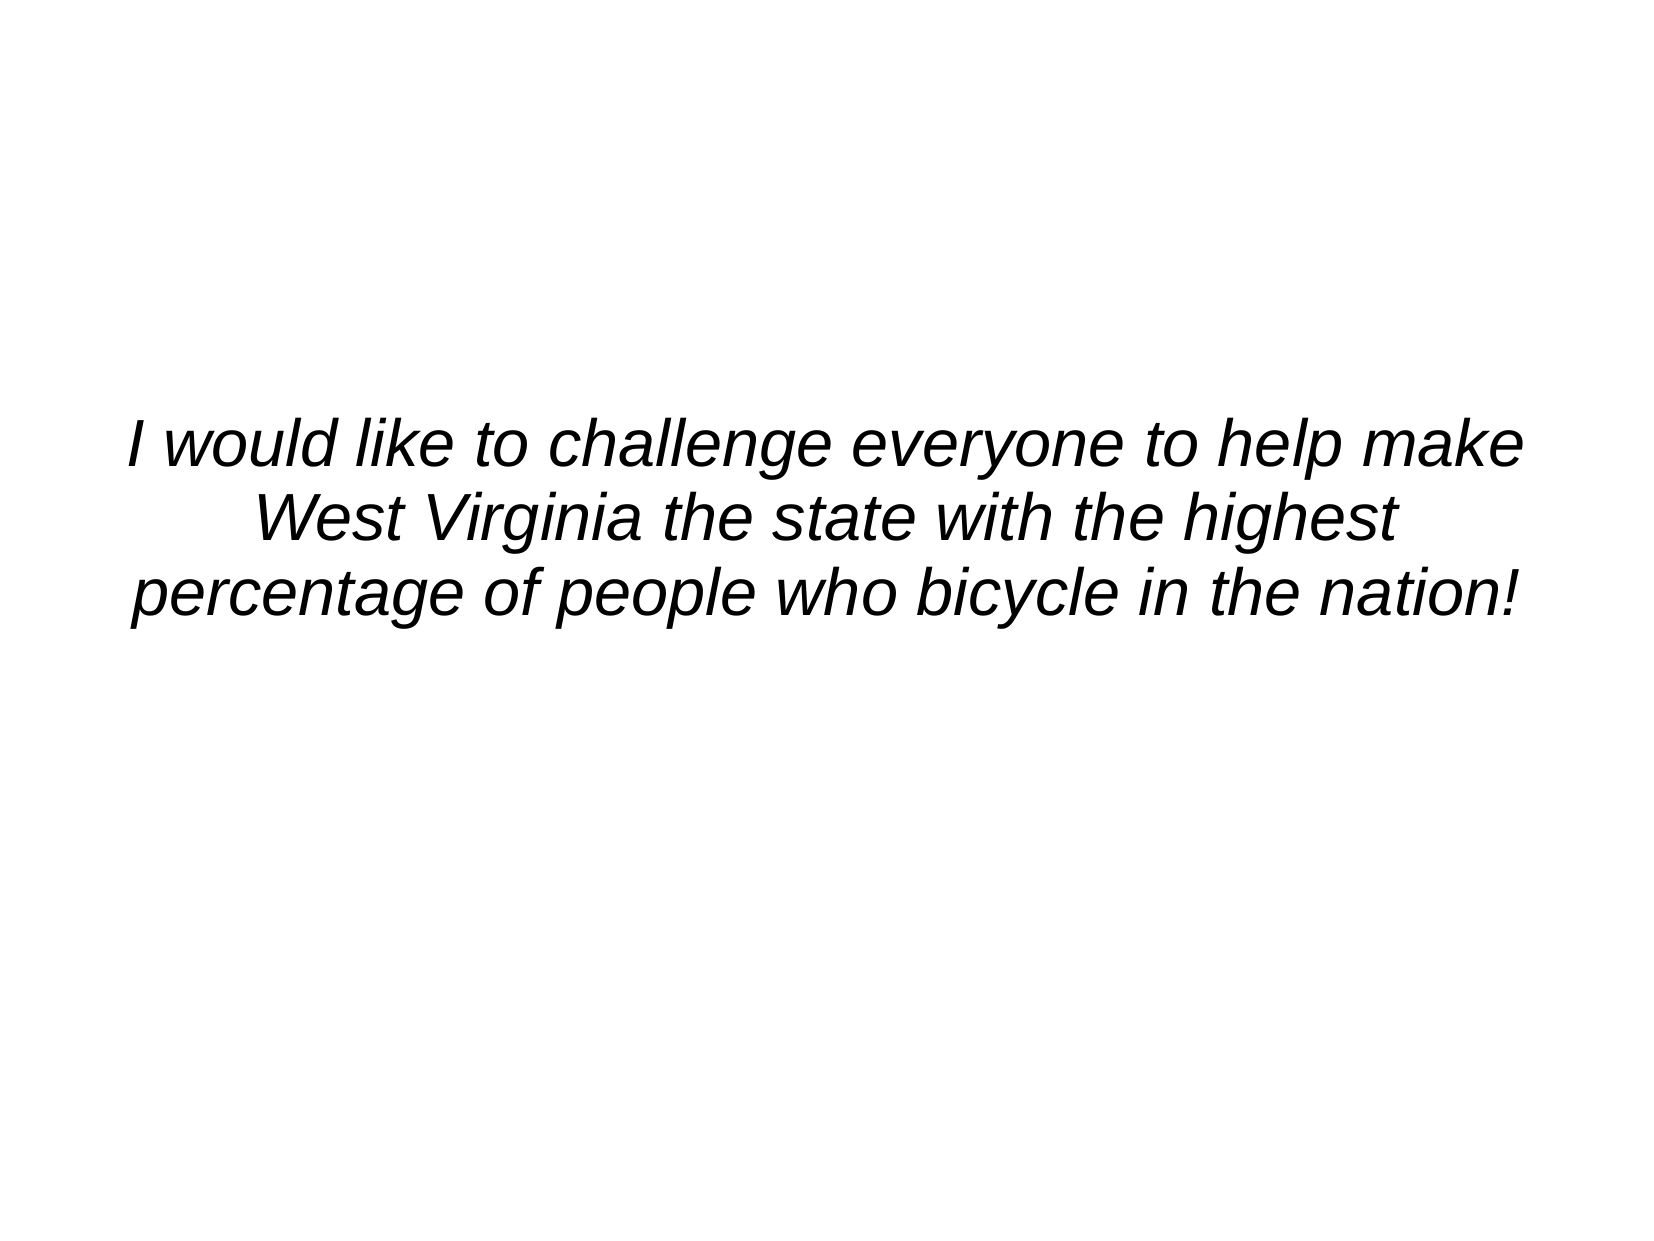

# I would like to challenge everyone to help make West Virginia the state with the highest percentage of people who bicycle in the nation!